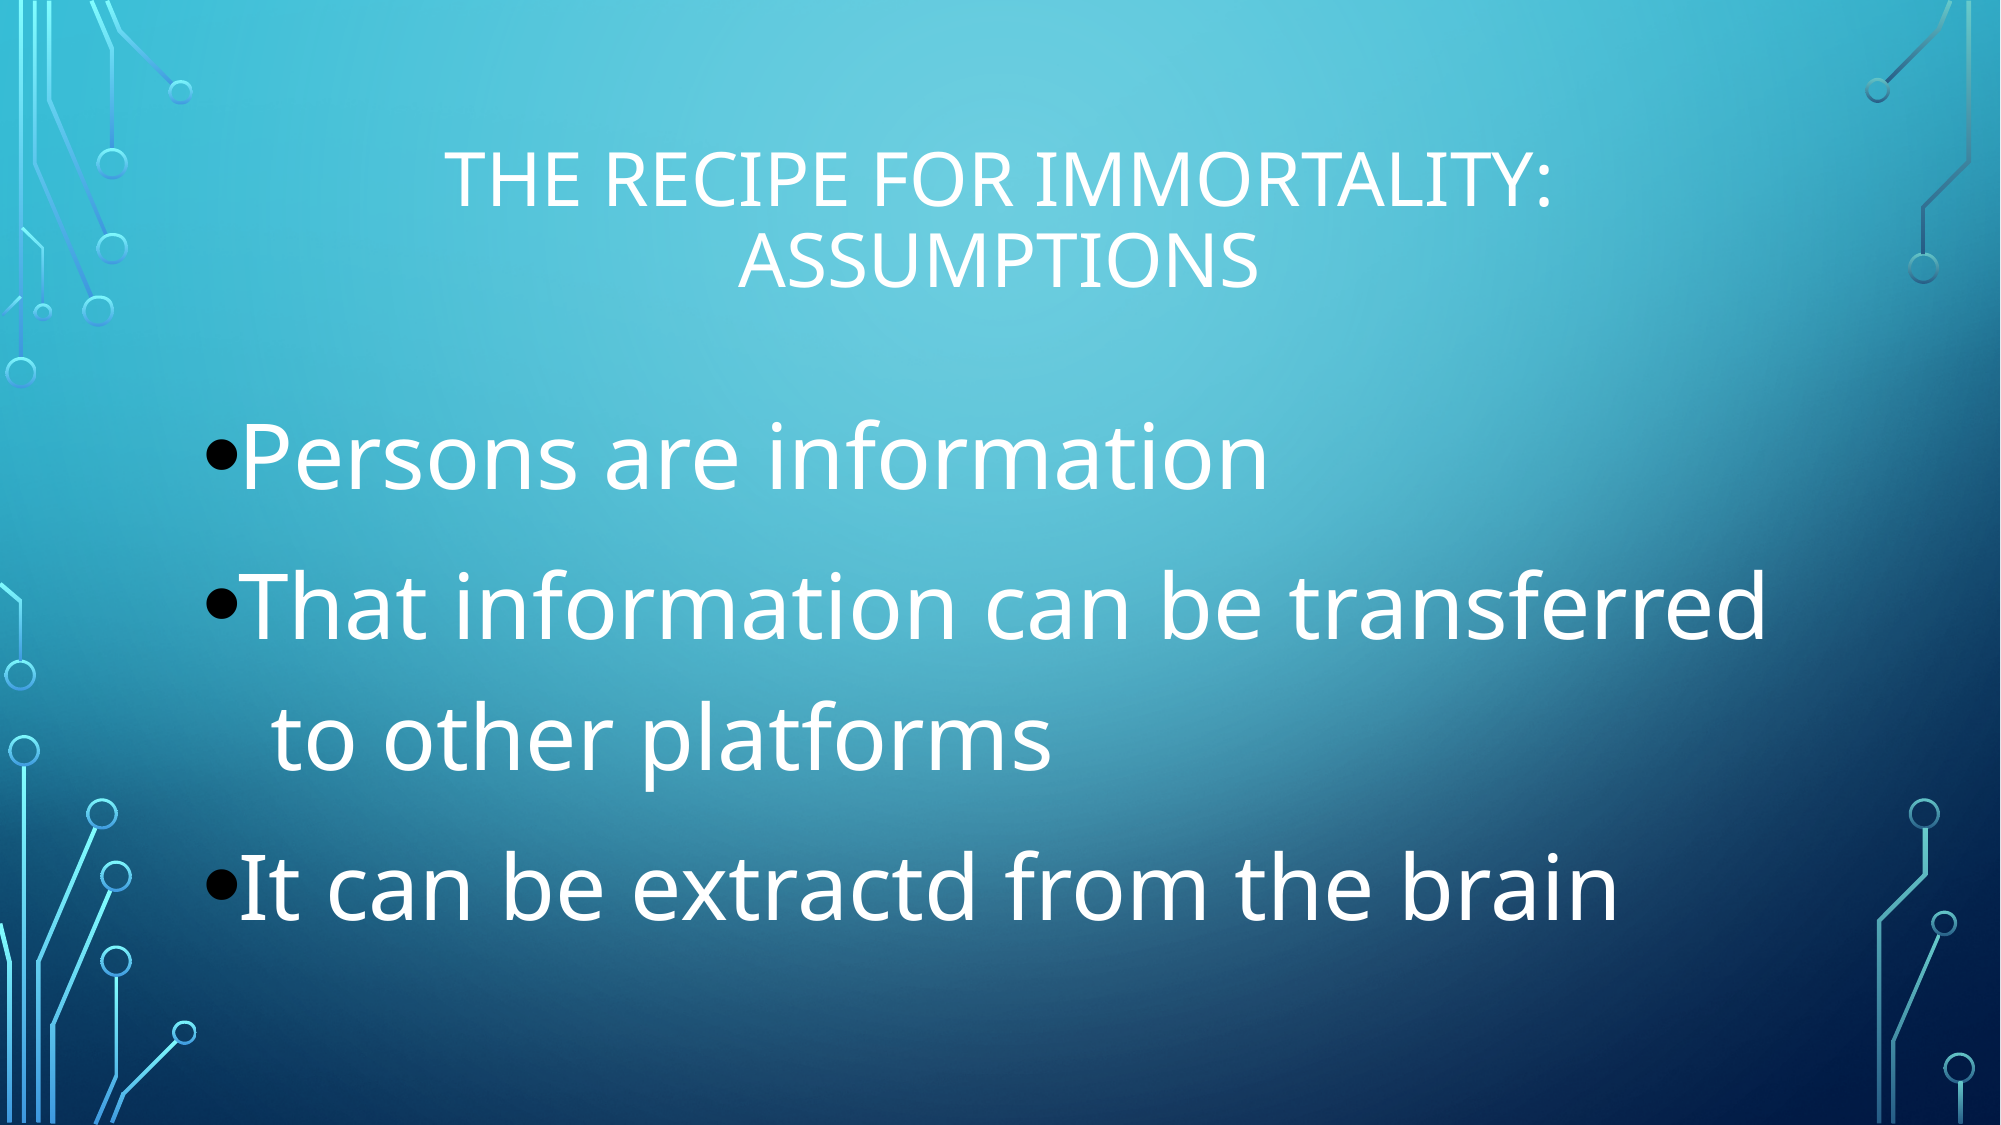

# The recipe for immortality: ASSUMPTIONS
Persons are information
That information can be transferred to other platforms
It can be extractd from the brain